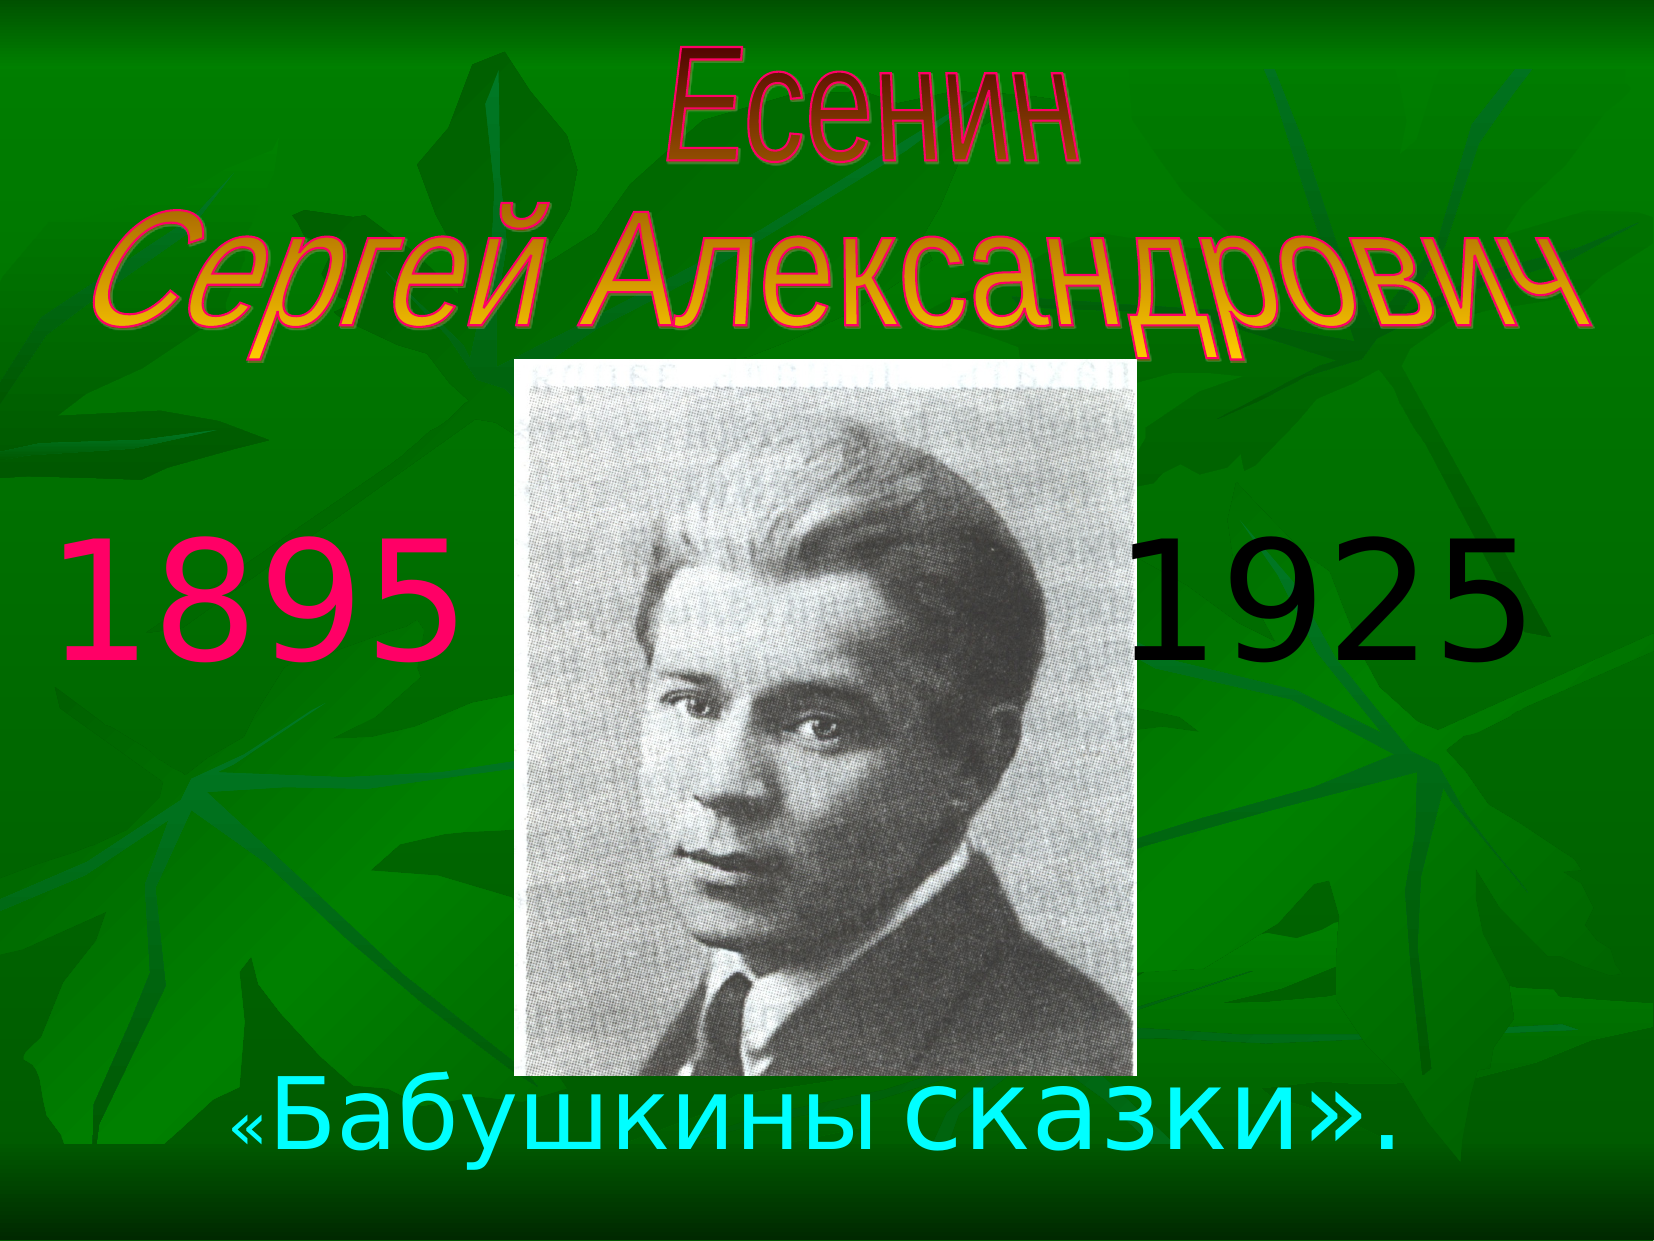

Есенин
Сергей Александрович
1895
1925
 «Бабушкины сказки».